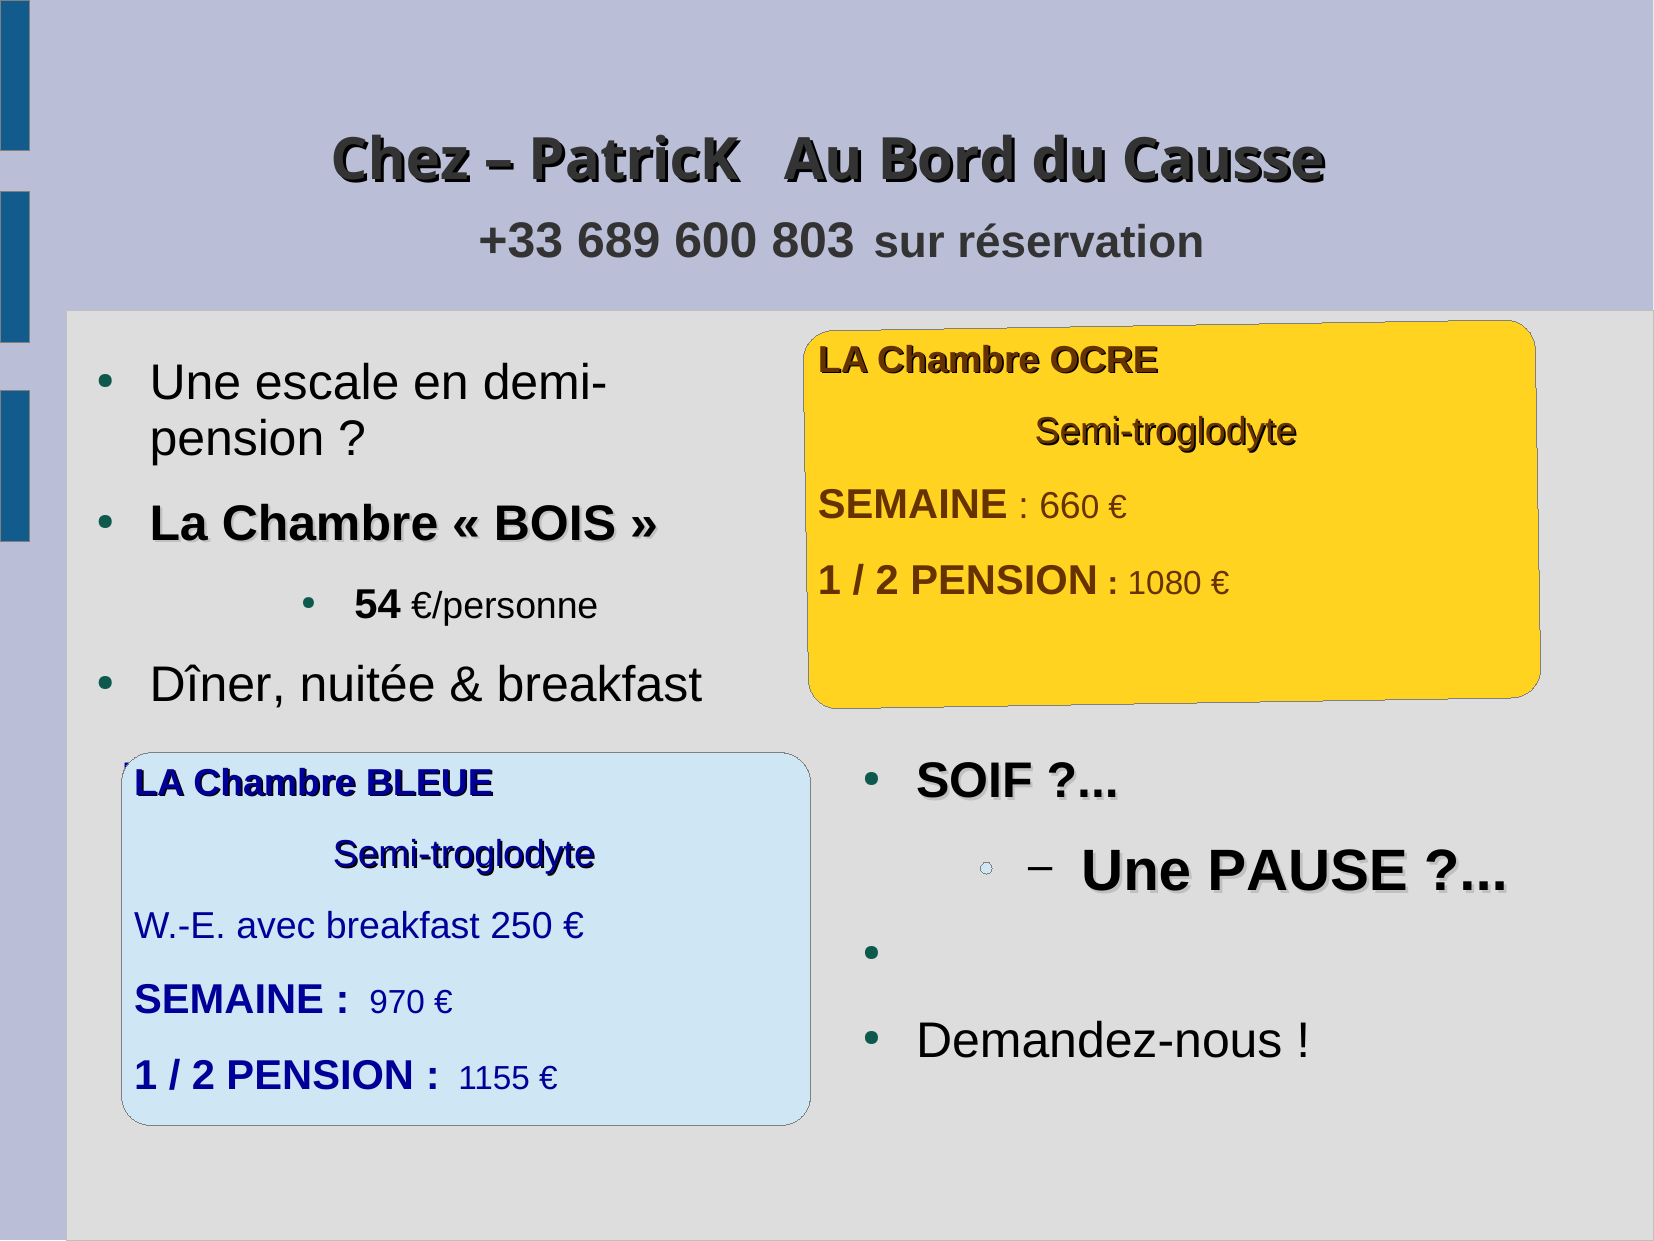

# Chez – PatricK Au Bord du Causse +33 689 600 803 sur réservation
LA Chambre OCRE
Semi-troglodyte
SEMAINE : 660 €
1 / 2 PENSION : 1080 €
LA Chambre OCRE
Semi-troglodyte
W.-E. avec breakfast 160 €
SEMAINE avec breakfast 900 €
Une escale en demi-pension ?
La Chambre « BOIS »
54 €/personne
Dîner, nuitée & breakfast
LA Chambre BLEUE
Semi-troglodyte
W.-E. avec breakfast 170 €
SEMAINE avec breakfast 970 €
SOIF ?...
Une PAUSE ?...
Demandez-nous !
LA Chambre BLEUE
Semi-troglodyte
W.-E. avec breakfast 250 €
SEMAINE : 970 €
1 / 2 PENSION : 1155 €